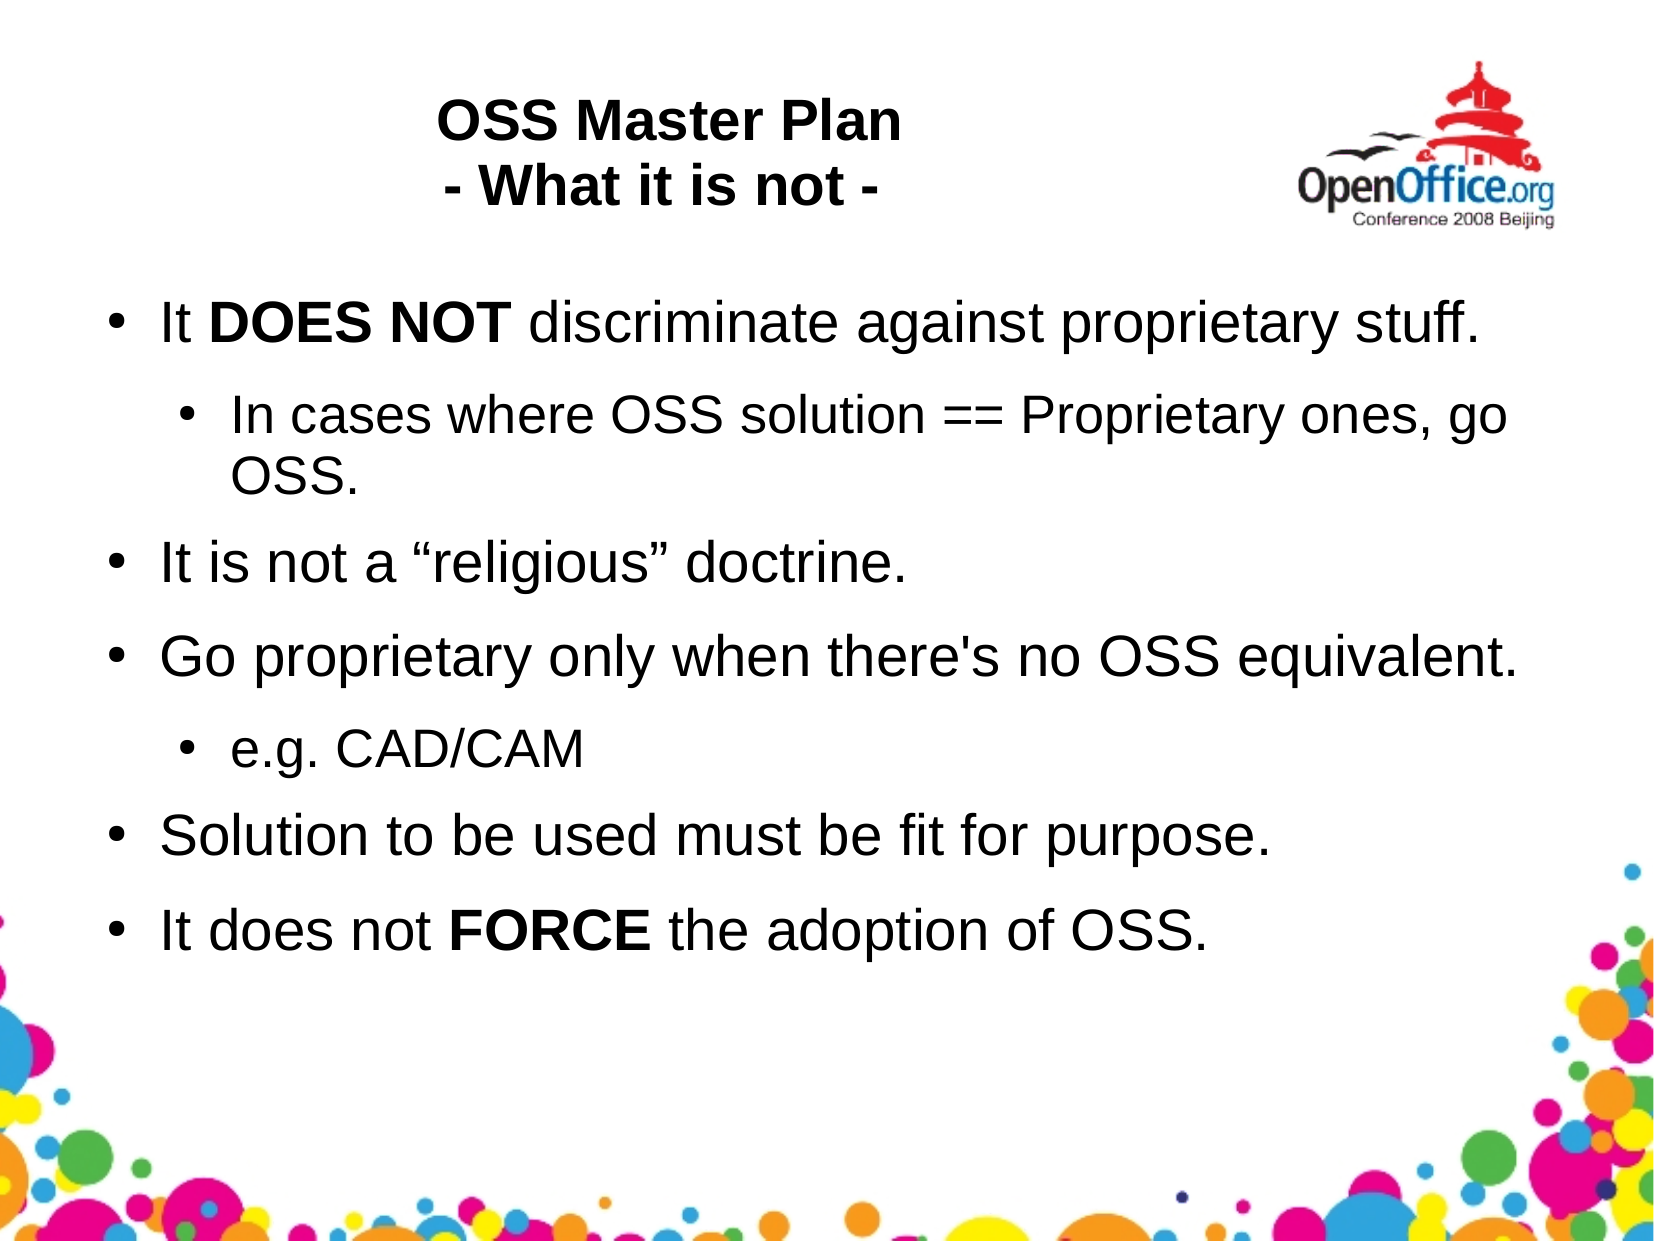

# OSS Master Plan - What it is not -
It DOES NOT discriminate against proprietary stuff.
In cases where OSS solution == Proprietary ones, go OSS.
It is not a “religious” doctrine.
Go proprietary only when there's no OSS equivalent.
e.g. CAD/CAM
Solution to be used must be fit for purpose.
It does not FORCE the adoption of OSS.